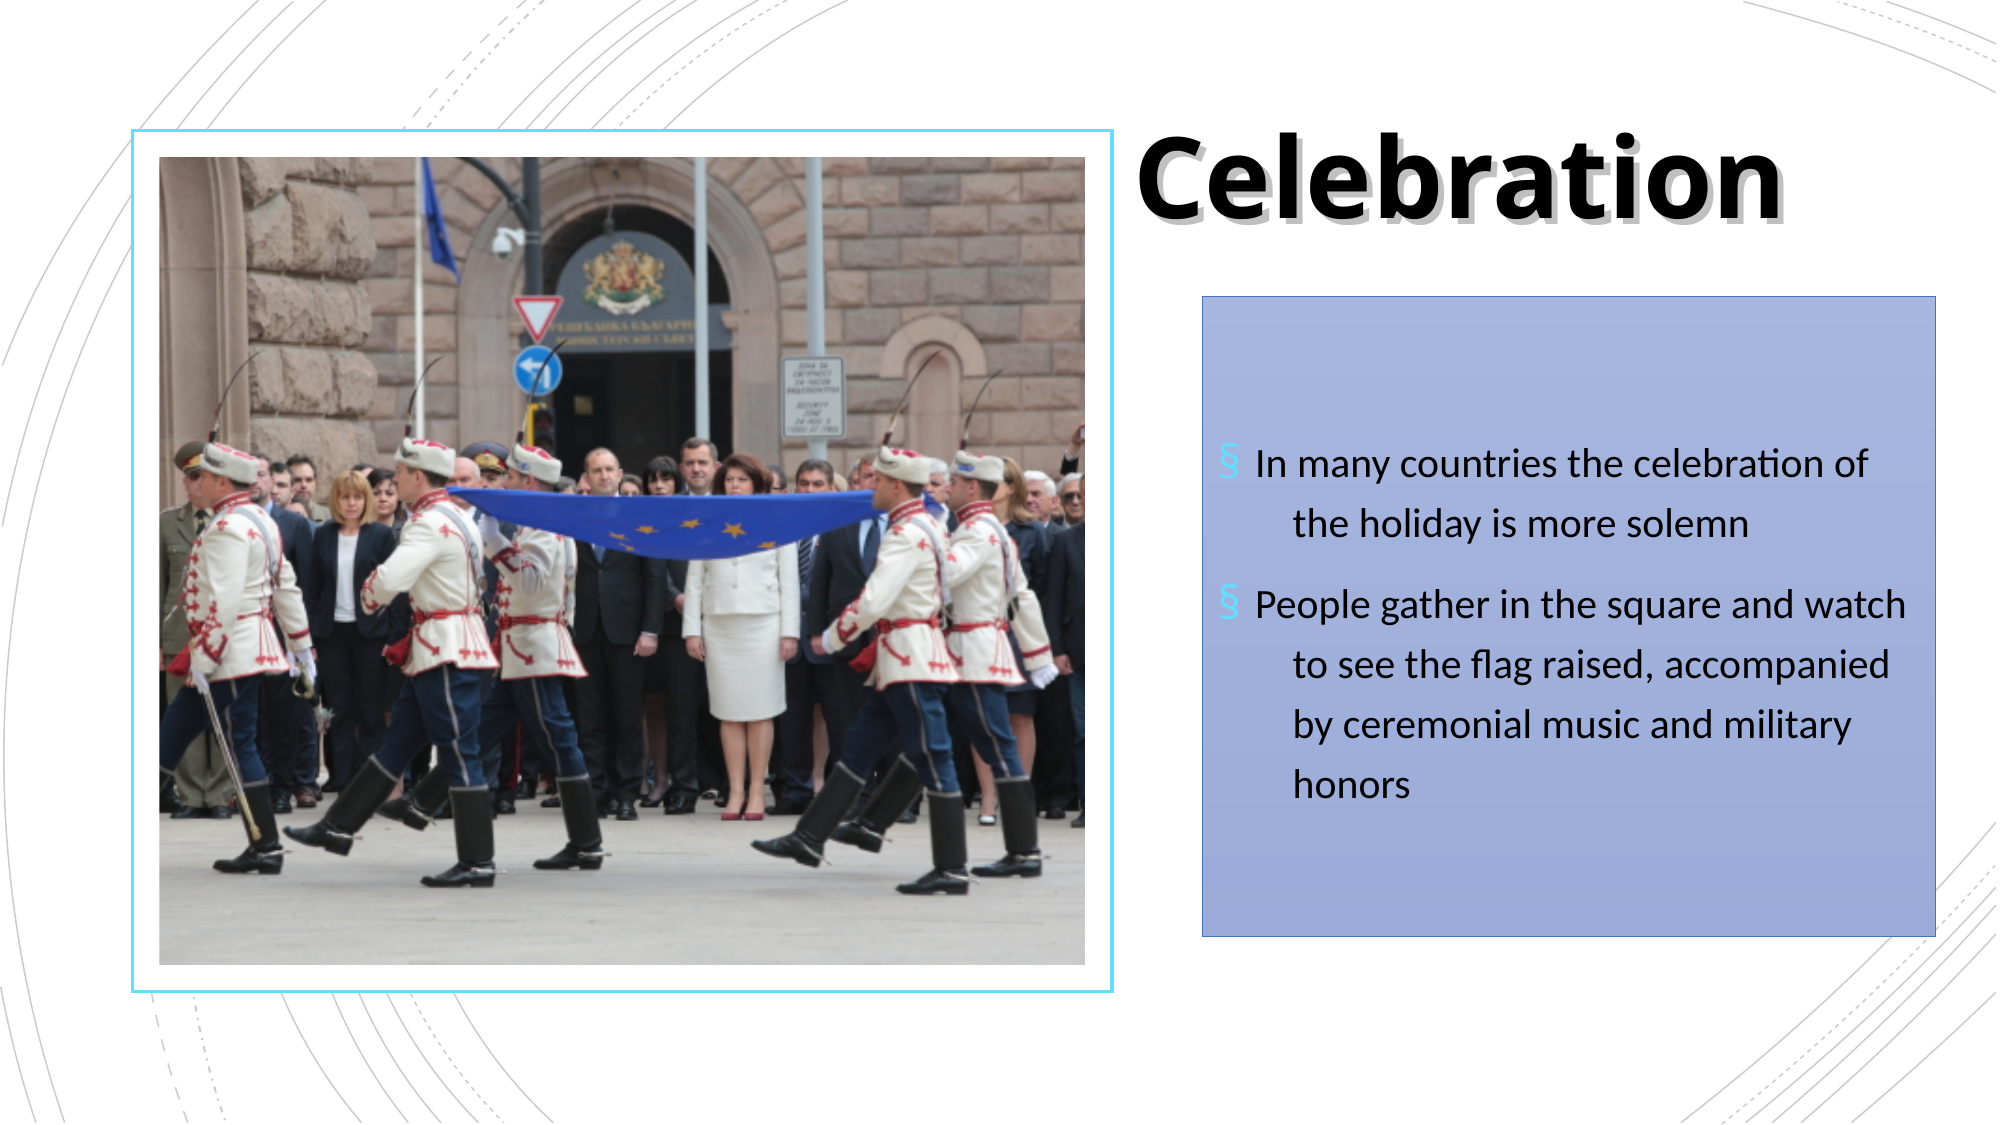

Celebration
# In many countries the celebration of the holiday is more solemn
People gather in the square and watch to see the flag raised, accompanied by ceremonial music and military honors